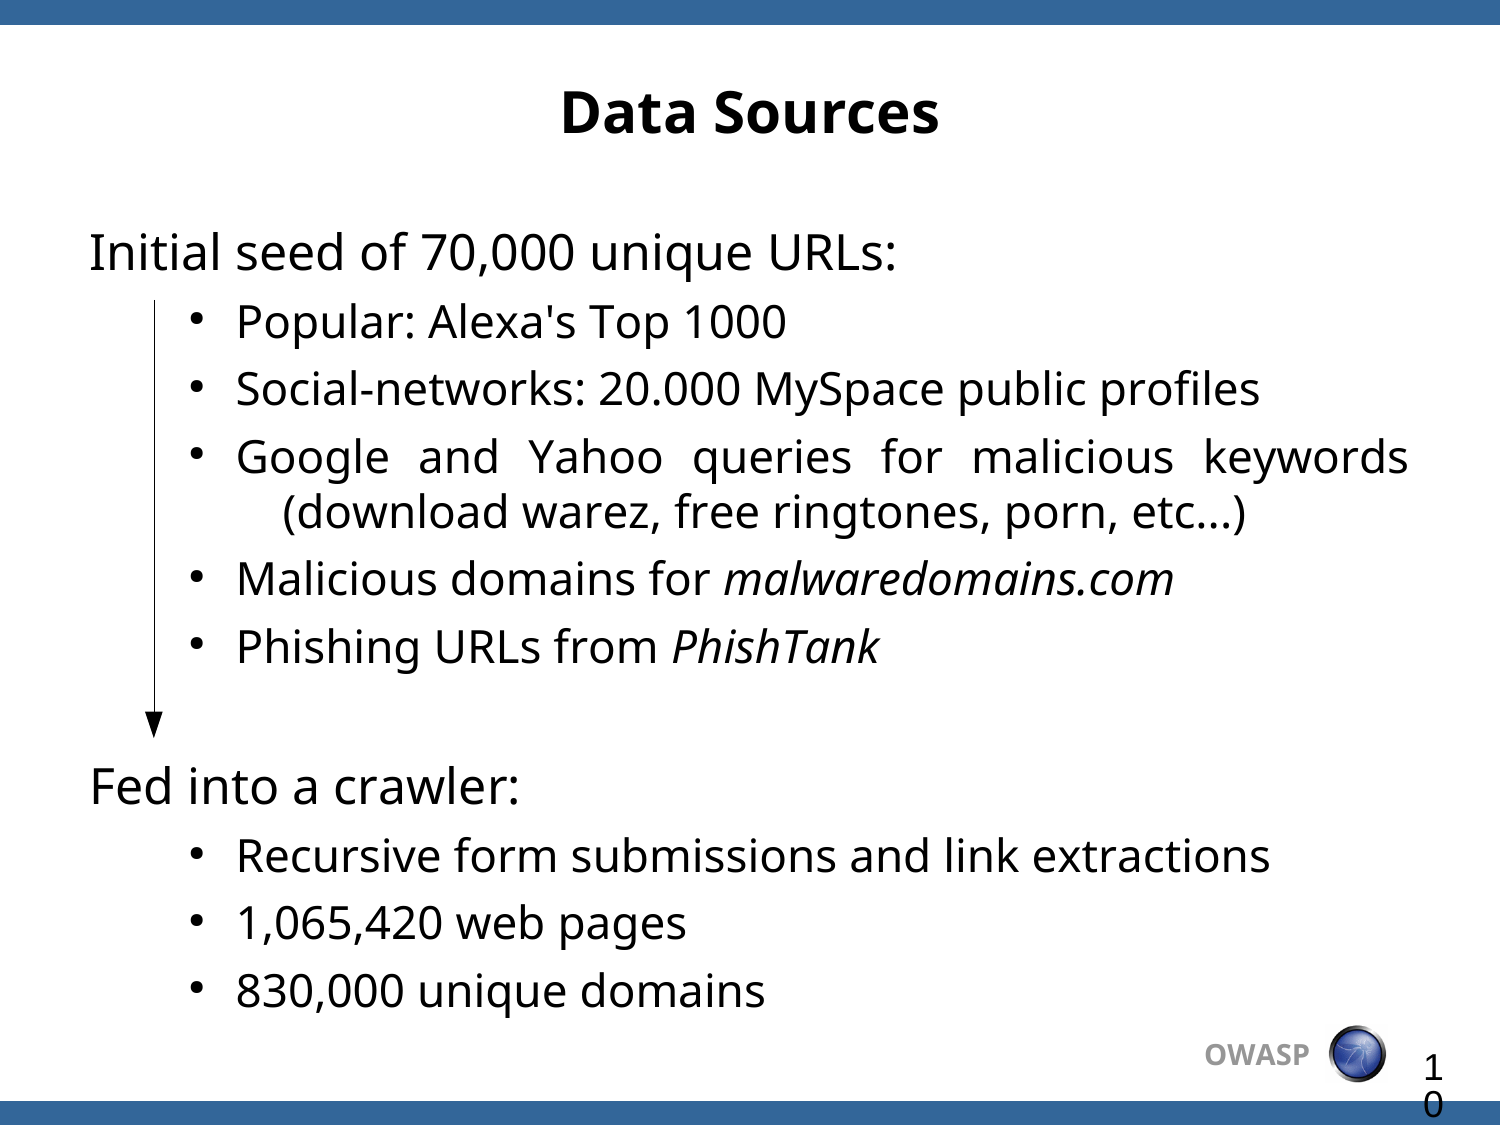

# Data Sources
Initial seed of 70,000 unique URLs:
Popular: Alexa's Top 1000
Social-networks: 20.000 MySpace public profiles
Google and Yahoo queries for malicious keywords (download warez, free ringtones, porn, etc...)
Malicious domains for malwaredomains.com
Phishing URLs from PhishTank
Fed into a crawler:
Recursive form submissions and link extractions
1,065,420 web pages
830,000 unique domains
10